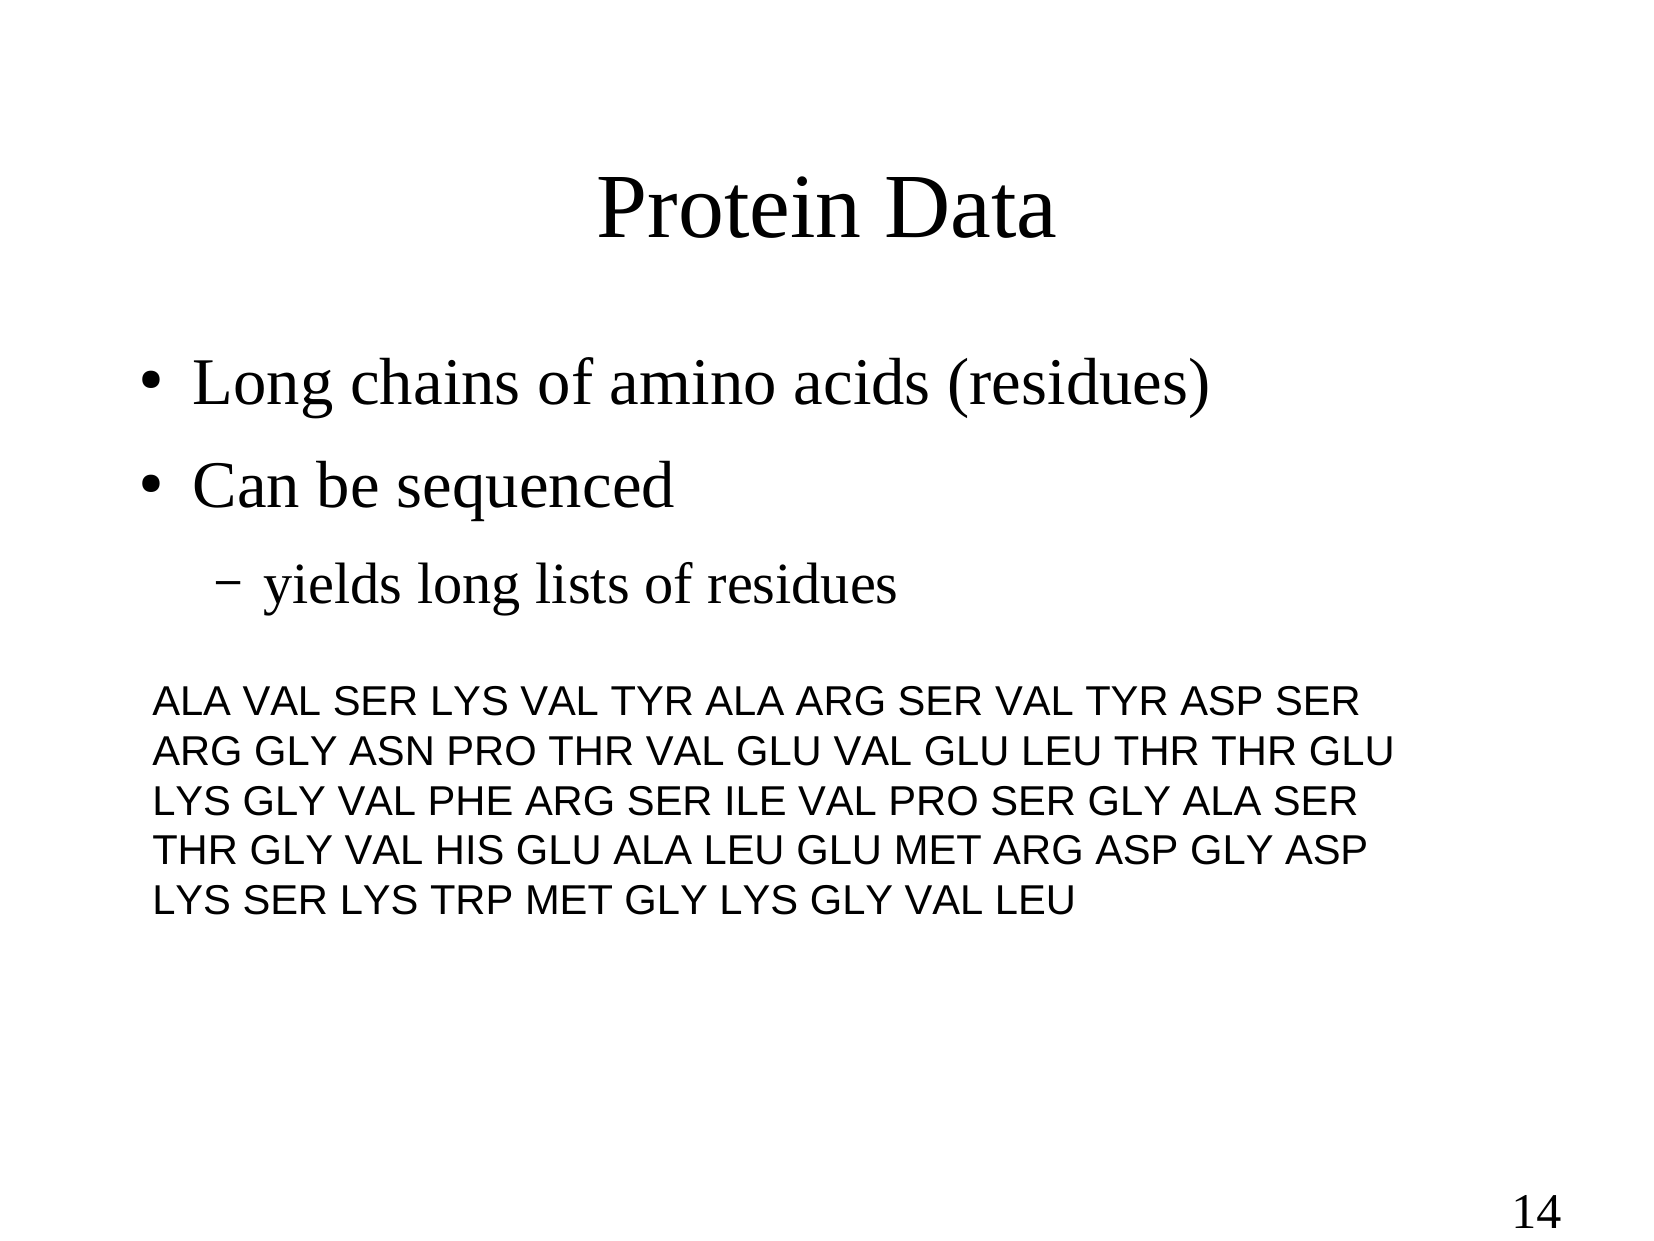

# Protein Data
Long chains of amino acids (residues)
Can be sequenced
yields long lists of residues
ALA VAL SER LYS VAL TYR ALA ARG SER VAL TYR ASP SER ARG GLY ASN PRO THR VAL GLU VAL GLU LEU THR THR GLU LYS GLY VAL PHE ARG SER ILE VAL PRO SER GLY ALA SER THR GLY VAL HIS GLU ALA LEU GLU MET ARG ASP GLY ASP LYS SER LYS TRP MET GLY LYS GLY VAL LEU